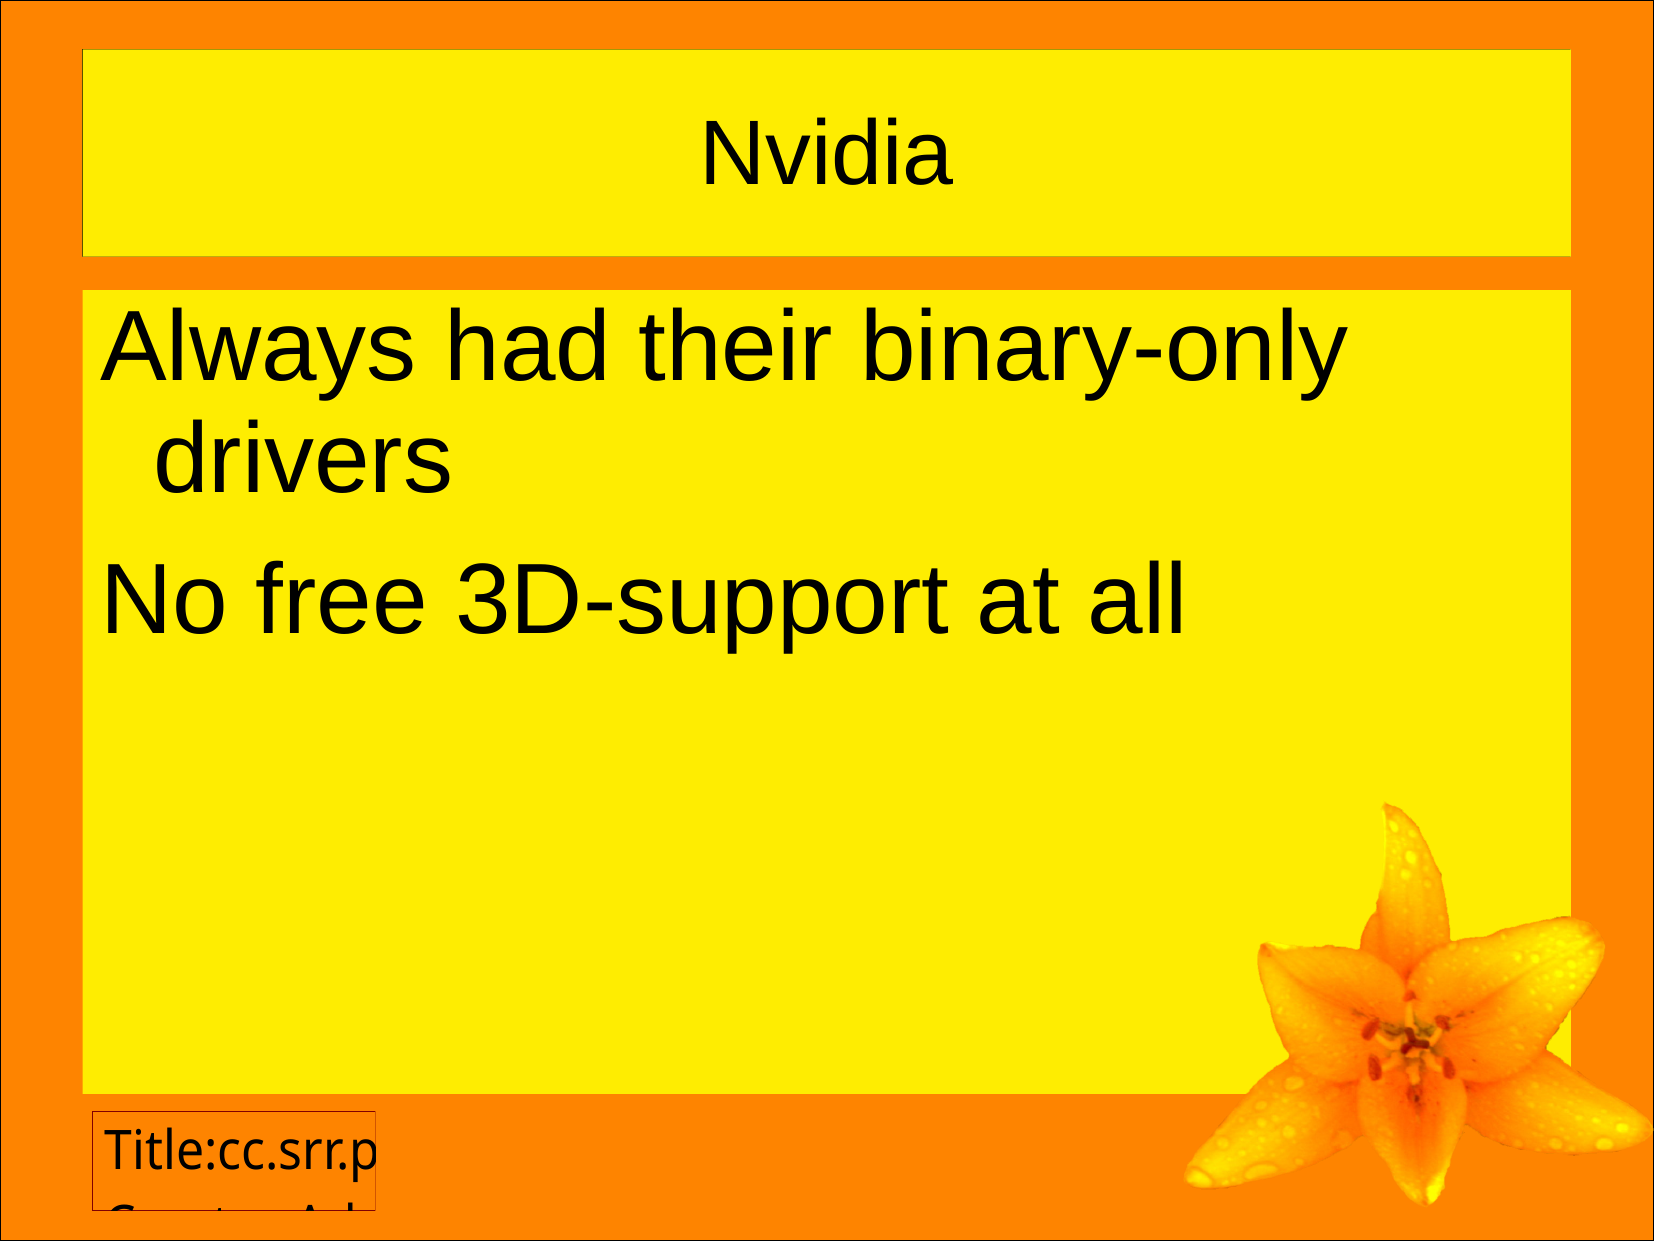

# Nvidia
Always had their binary-only drivers
No free 3D-support at all